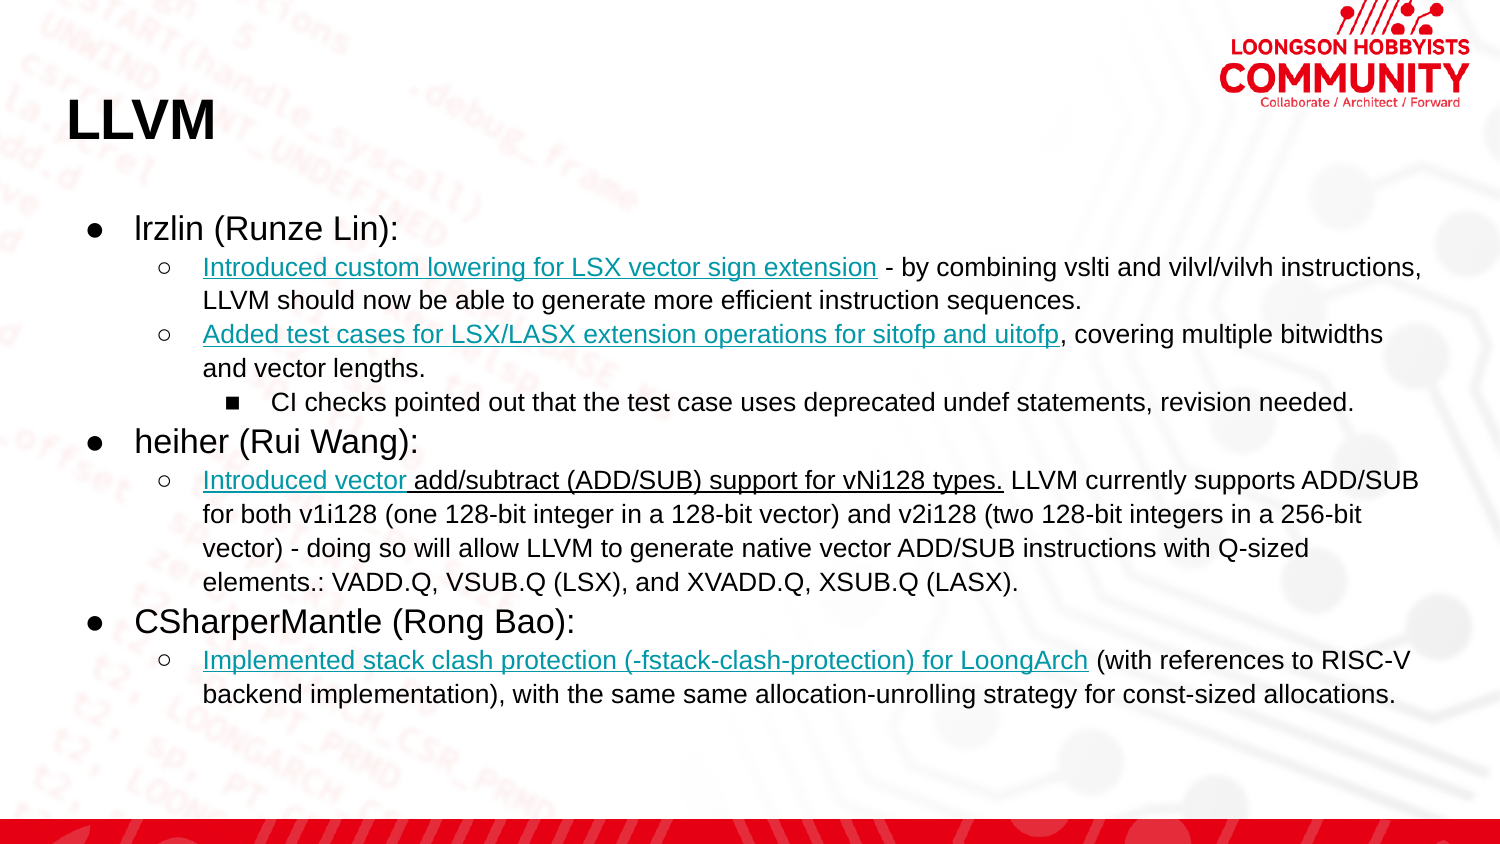

# LLVM
lrzlin (Runze Lin):
Introduced custom lowering for LSX vector sign extension - by combining vslti and vilvl/vilvh instructions, LLVM should now be able to generate more efficient instruction sequences.
Added test cases for LSX/LASX extension operations for sitofp and uitofp, covering multiple bitwidths and vector lengths.
CI checks pointed out that the test case uses deprecated undef statements, revision needed.
heiher (Rui Wang):
Introduced vector add/subtract (ADD/SUB) support for vNi128 types. LLVM currently supports ADD/SUB for both v1i128 (one 128-bit integer in a 128-bit vector) and v2i128 (two 128-bit integers in a 256-bit vector) - doing so will allow LLVM to generate native vector ADD/SUB instructions with Q-sized elements.: VADD.Q, VSUB.Q (LSX), and XVADD.Q, XSUB.Q (LASX).
CSharperMantle (Rong Bao):
Implemented stack clash protection (-fstack-clash-protection) for LoongArch (with references to RISC-V backend implementation), with the same same allocation-unrolling strategy for const-sized allocations.